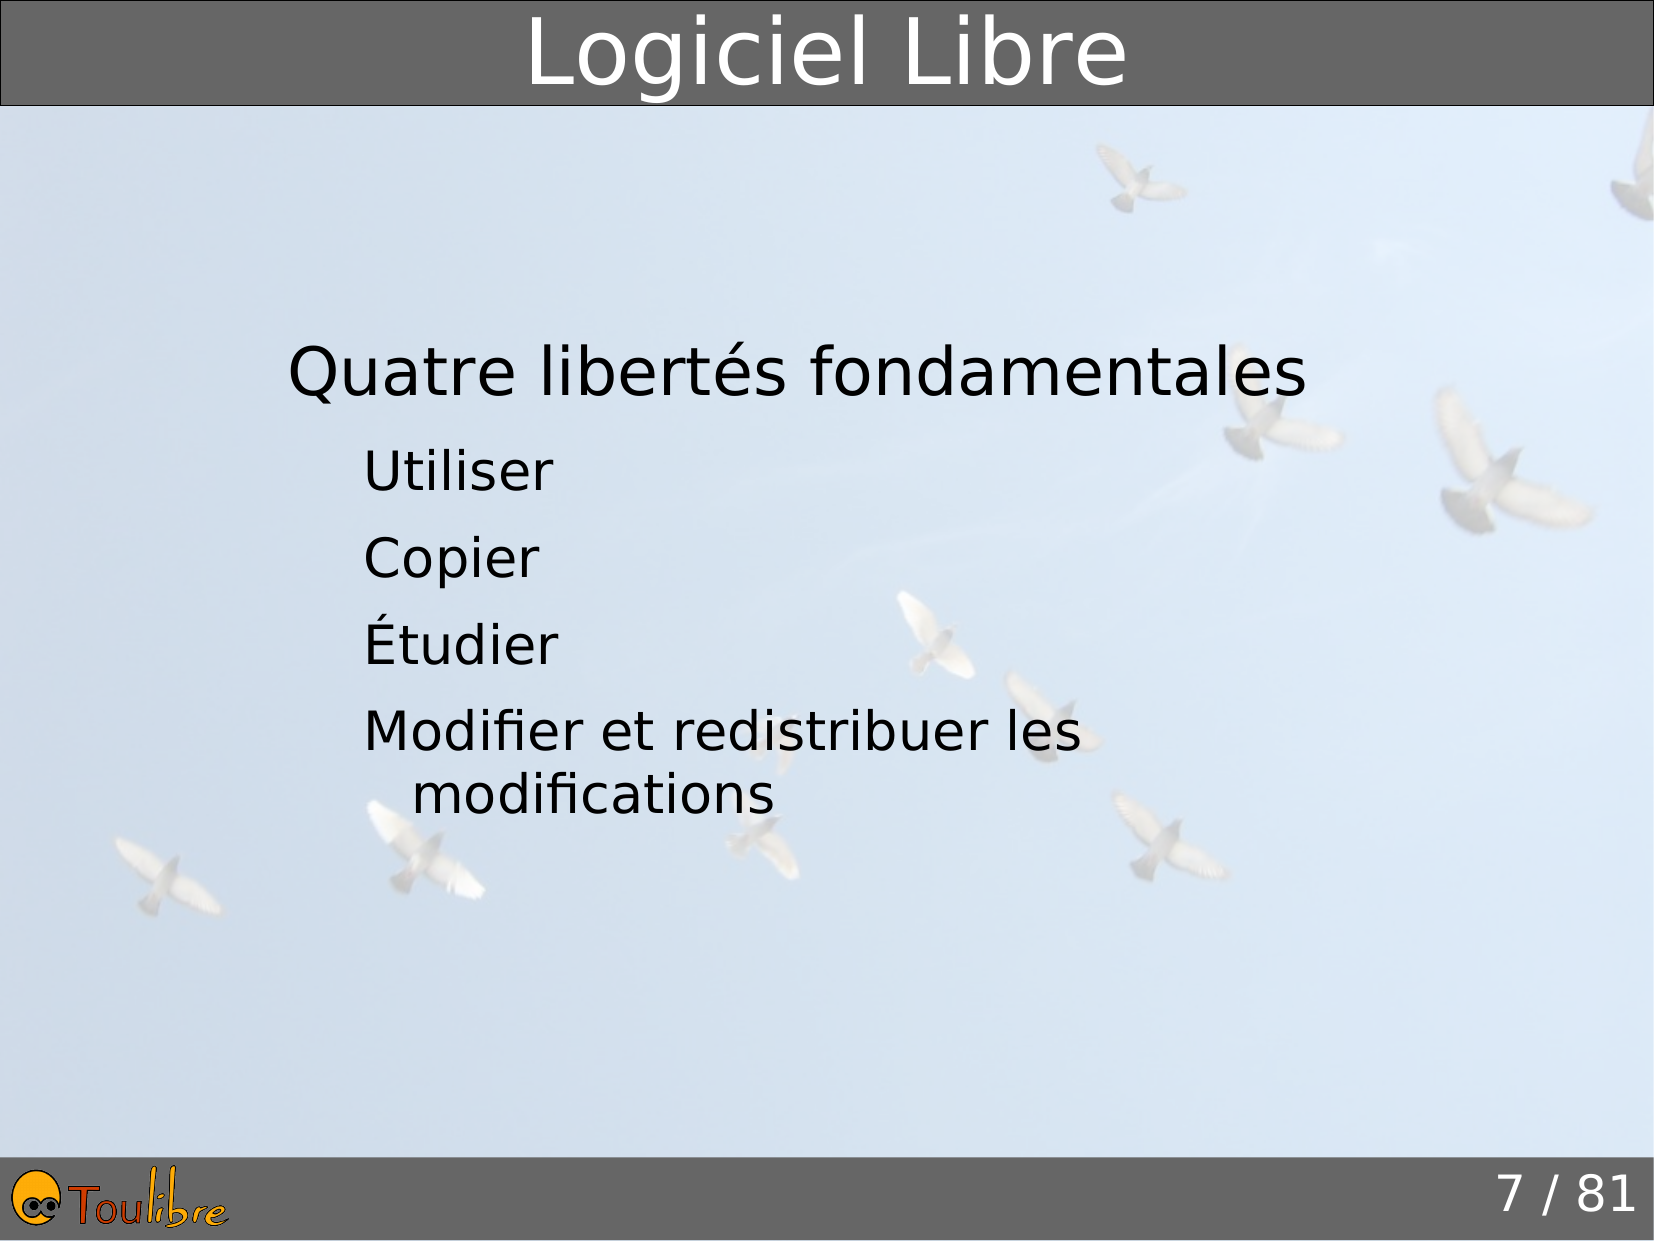

# Logiciel Libre
Quatre libertés fondamentales
Utiliser
Copier
Étudier
Modifier et redistribuer les modifications